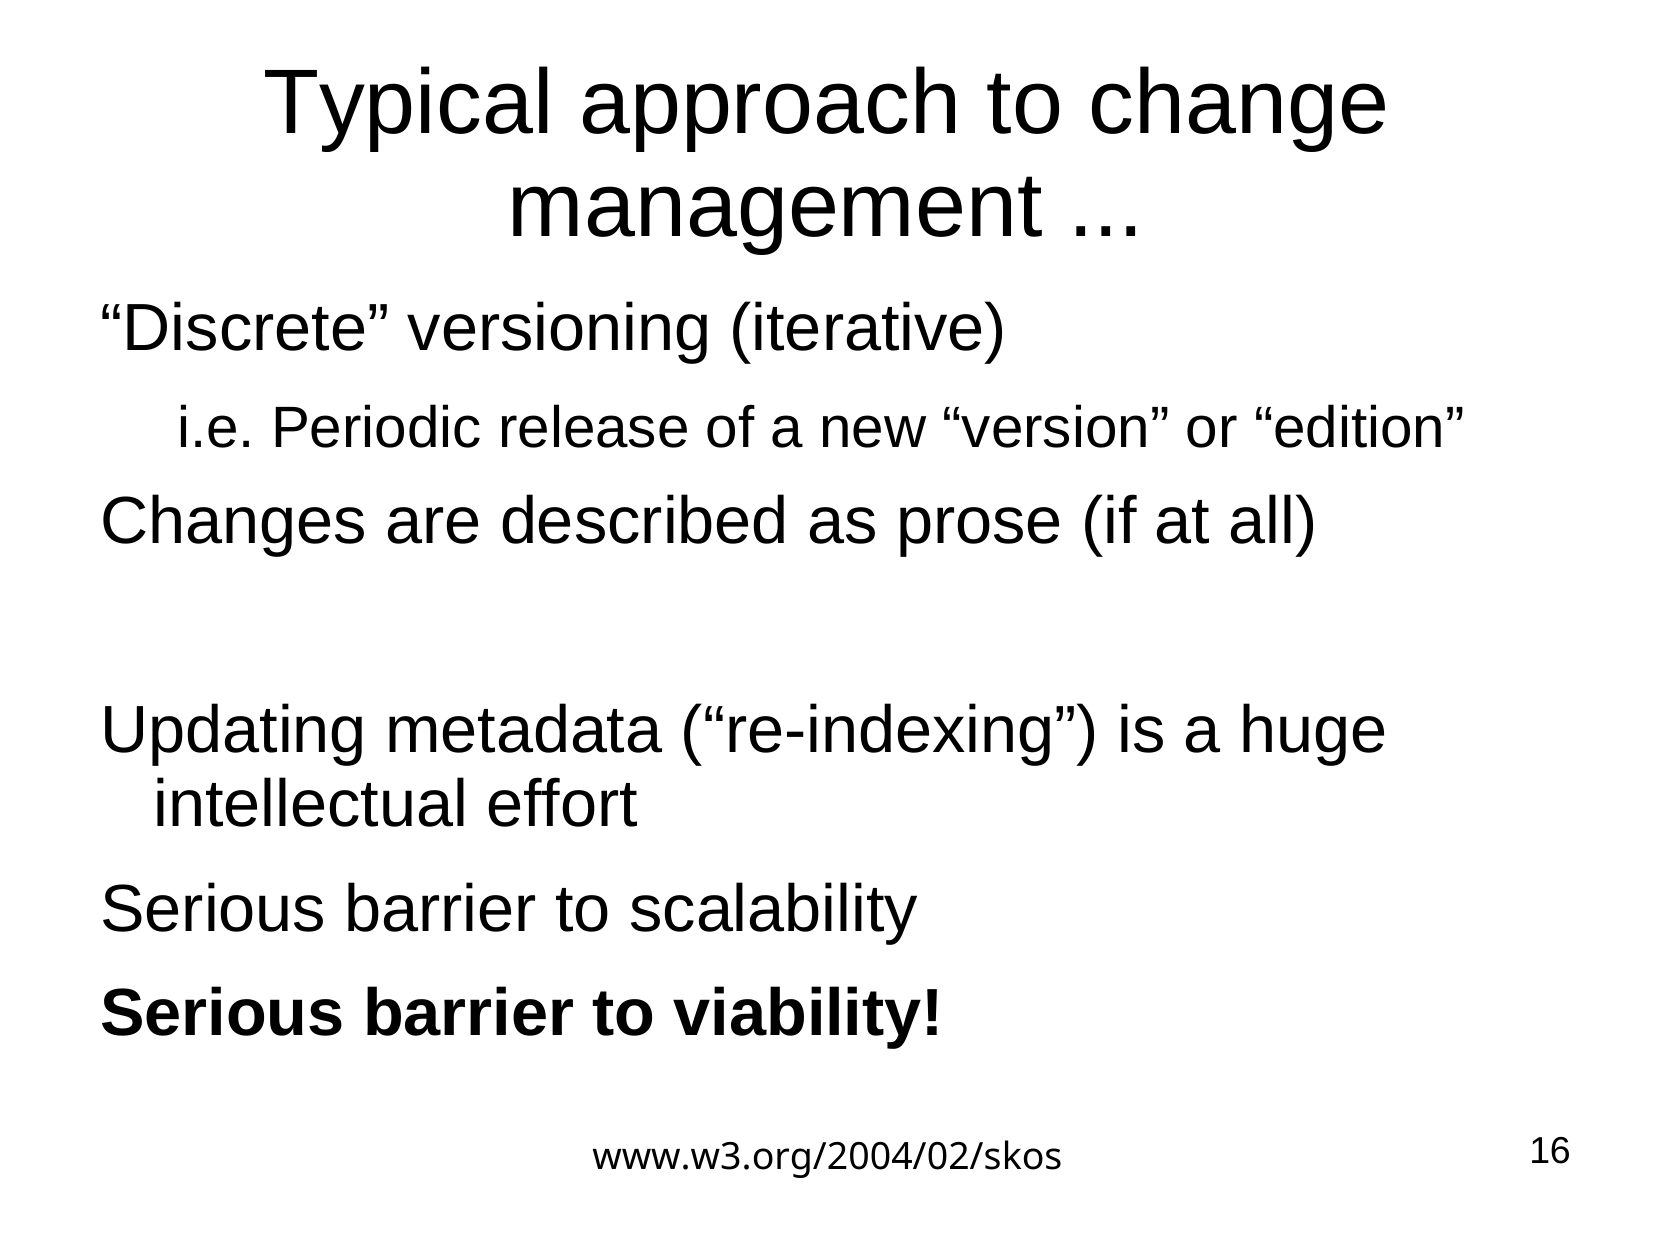

# Typical approach to change management ...
“Discrete” versioning (iterative)
i.e. Periodic release of a new “version” or “edition”
Changes are described as prose (if at all)
Updating metadata (“re-indexing”) is a huge intellectual effort
Serious barrier to scalability
Serious barrier to viability!
www.w3.org/2004/02/skos
16